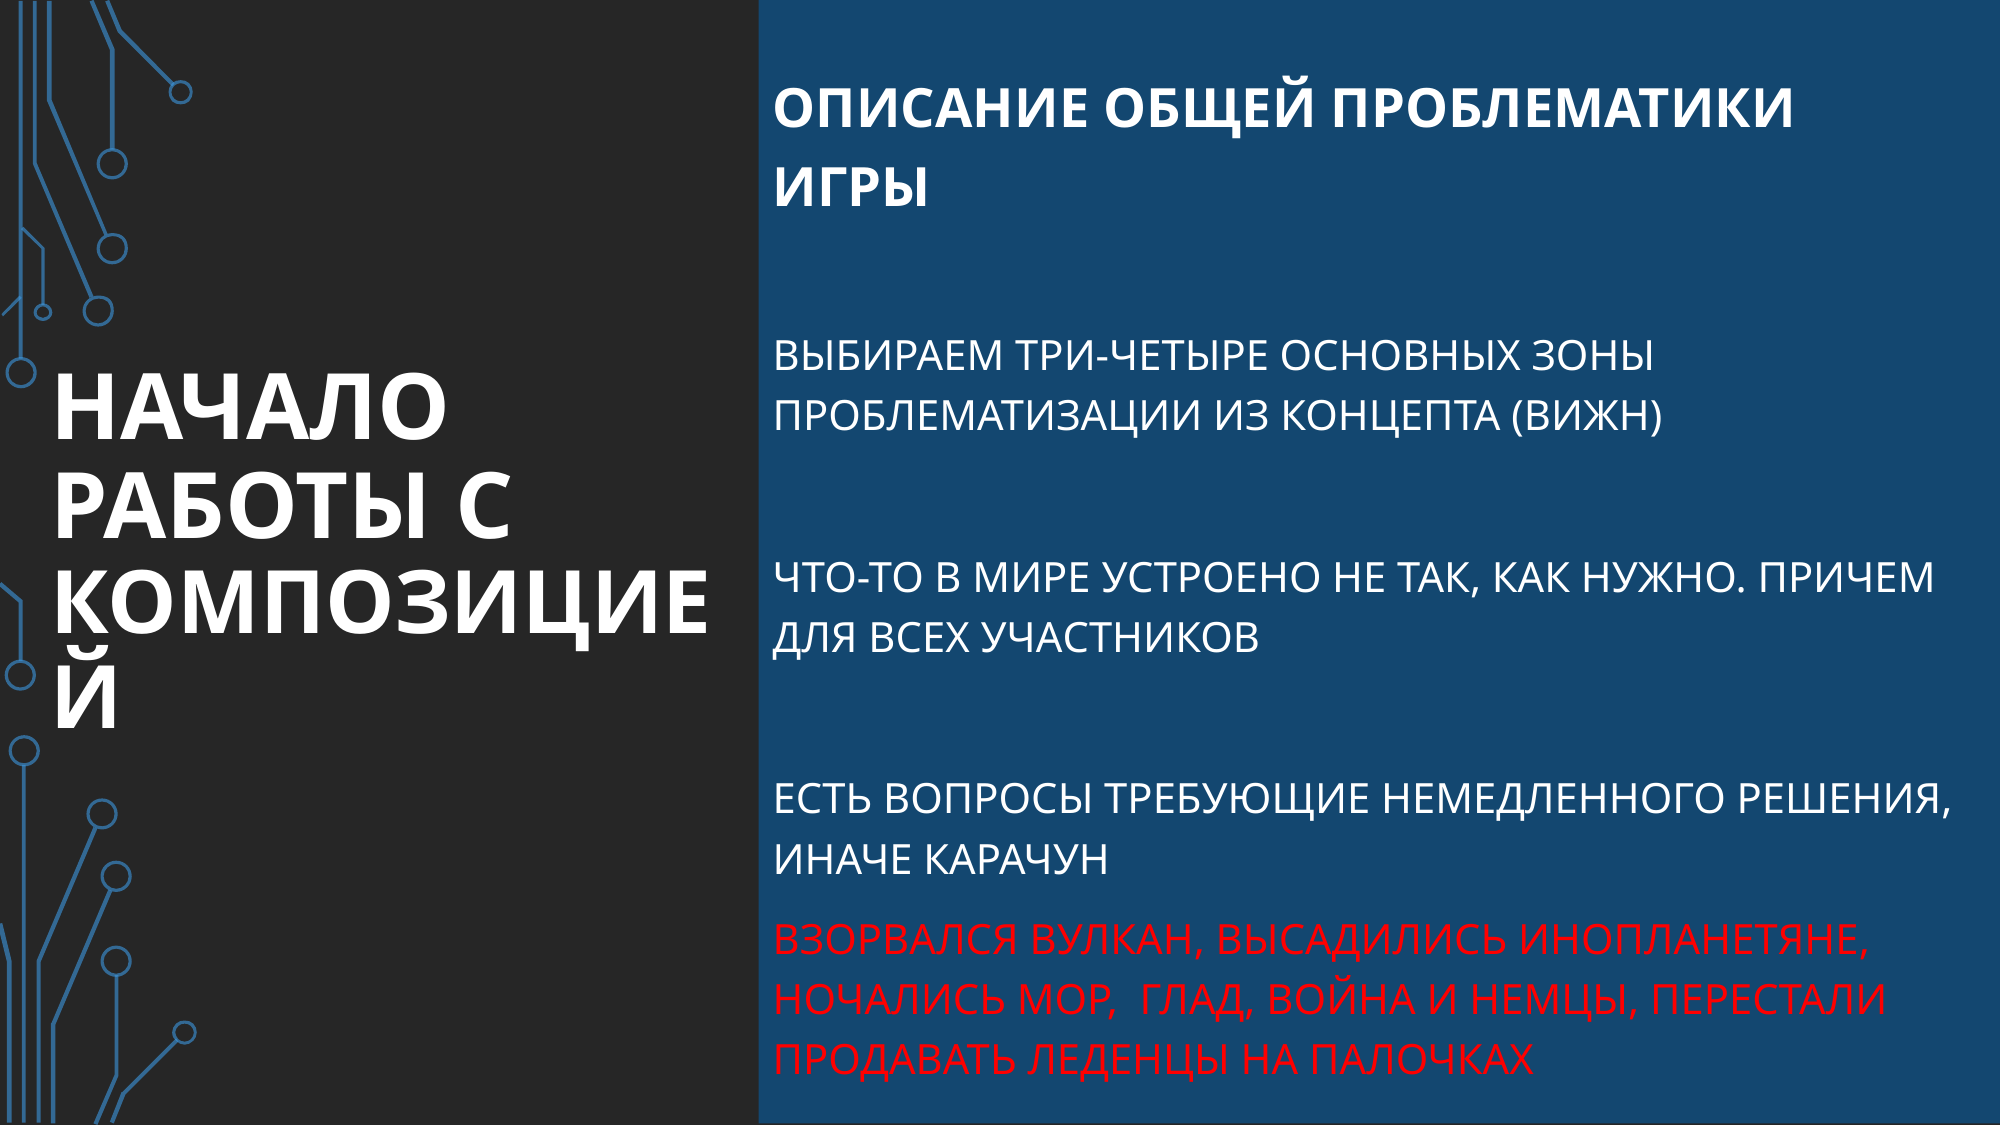

НАЧАЛО РАБОТЫ С КОМПОЗИЦИЕЙ
# ОПИСАНИЕ ОБЩЕЙ ПРОБЛЕМАТИКИ ИГРЫ
ВЫБИРАЕМ ТРИ-ЧЕТЫРЕ ОСНОВНЫХ ЗОНЫ ПРОБЛЕМАТИЗАЦИИ из концепта (вижн)
ЧТО-ТО В МИРЕ УСТРОЕНО НЕ ТАК, КАК НУЖНО. пРИЧЕМ ДЛЯ ВСЕХ УЧАСТНИКОВ
ЕСТЬ ВОПРОСЫ ТРЕБУЮЩИЕ НЕМЕДЛЕННОГО РЕШЕНИЯ, ИНАЧЕ КАРАЧУН
ВЗОРВАЛСЯ ВУЛКАН, ВЫСАДИЛИСЬ ИНОПЛАНЕТЯНЕ, НОЧАЛИСЬ МОР, ГЛАД, ВОЙНА И НЕМЦЫ, ПЕРЕСТАЛИ ПРОДАВАТЬ ЛЕДЕНЦЫ НА ПАЛОЧКАХ